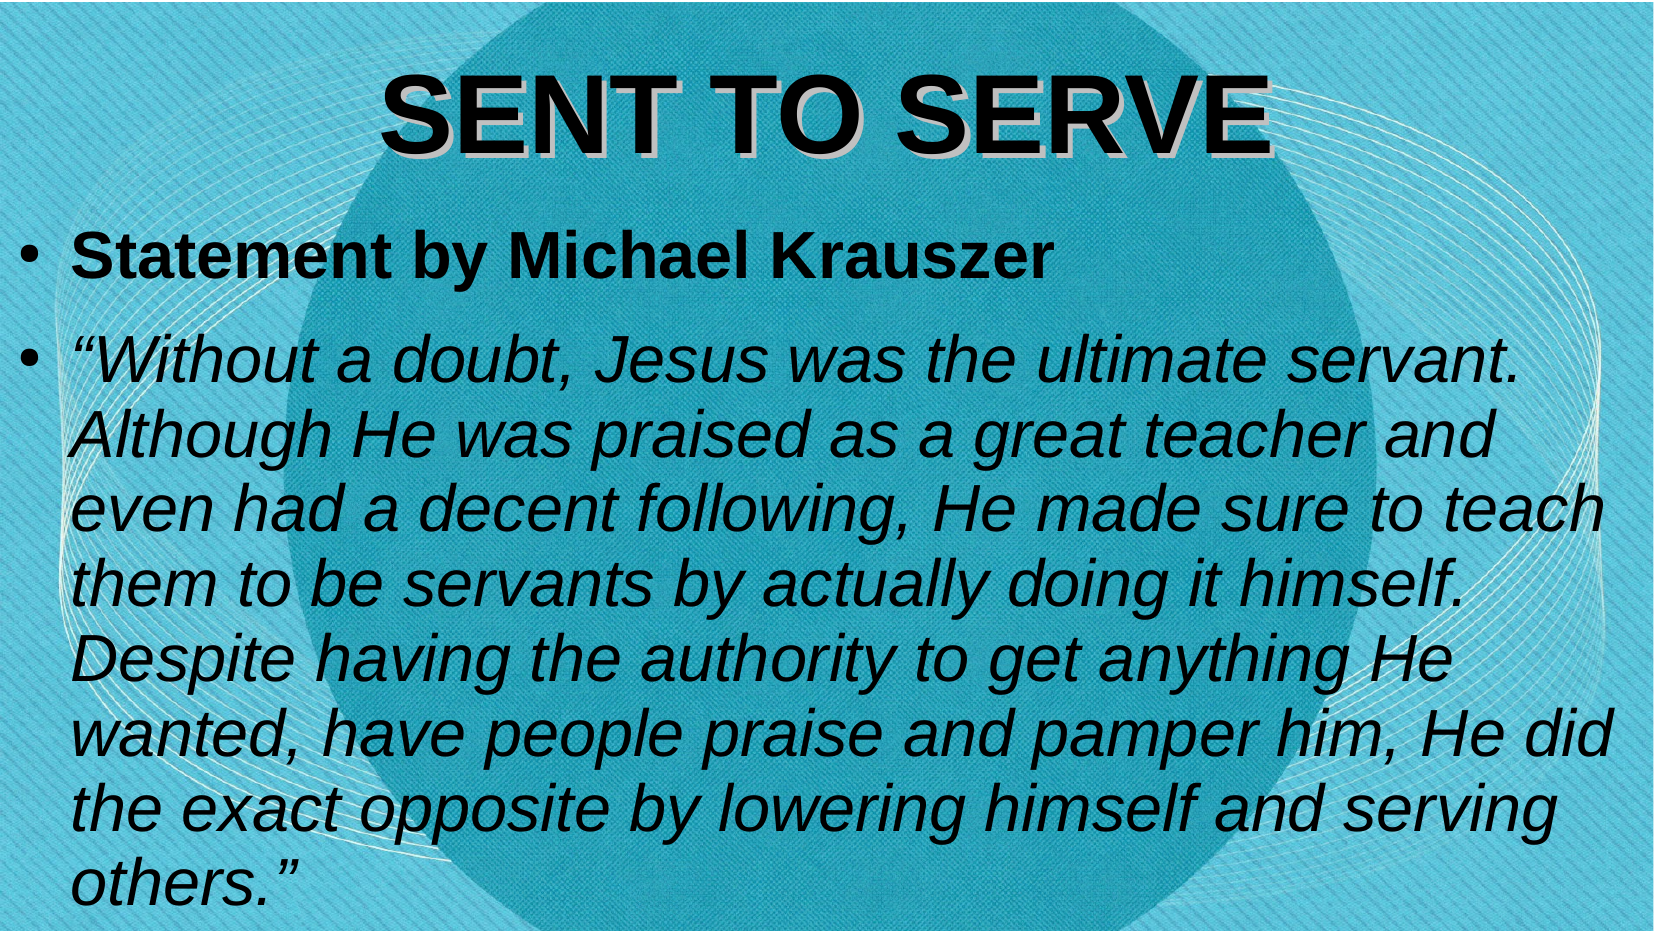

# SENT TO SERVE
Statement by Michael Krauszer
“Without a doubt, Jesus was the ultimate servant. Although He was praised as a great teacher and even had a decent following, He made sure to teach them to be servants by actually doing it himself. Despite having the authority to get anything He wanted, have people praise and pamper him, He did the exact opposite by lowering himself and serving others.”